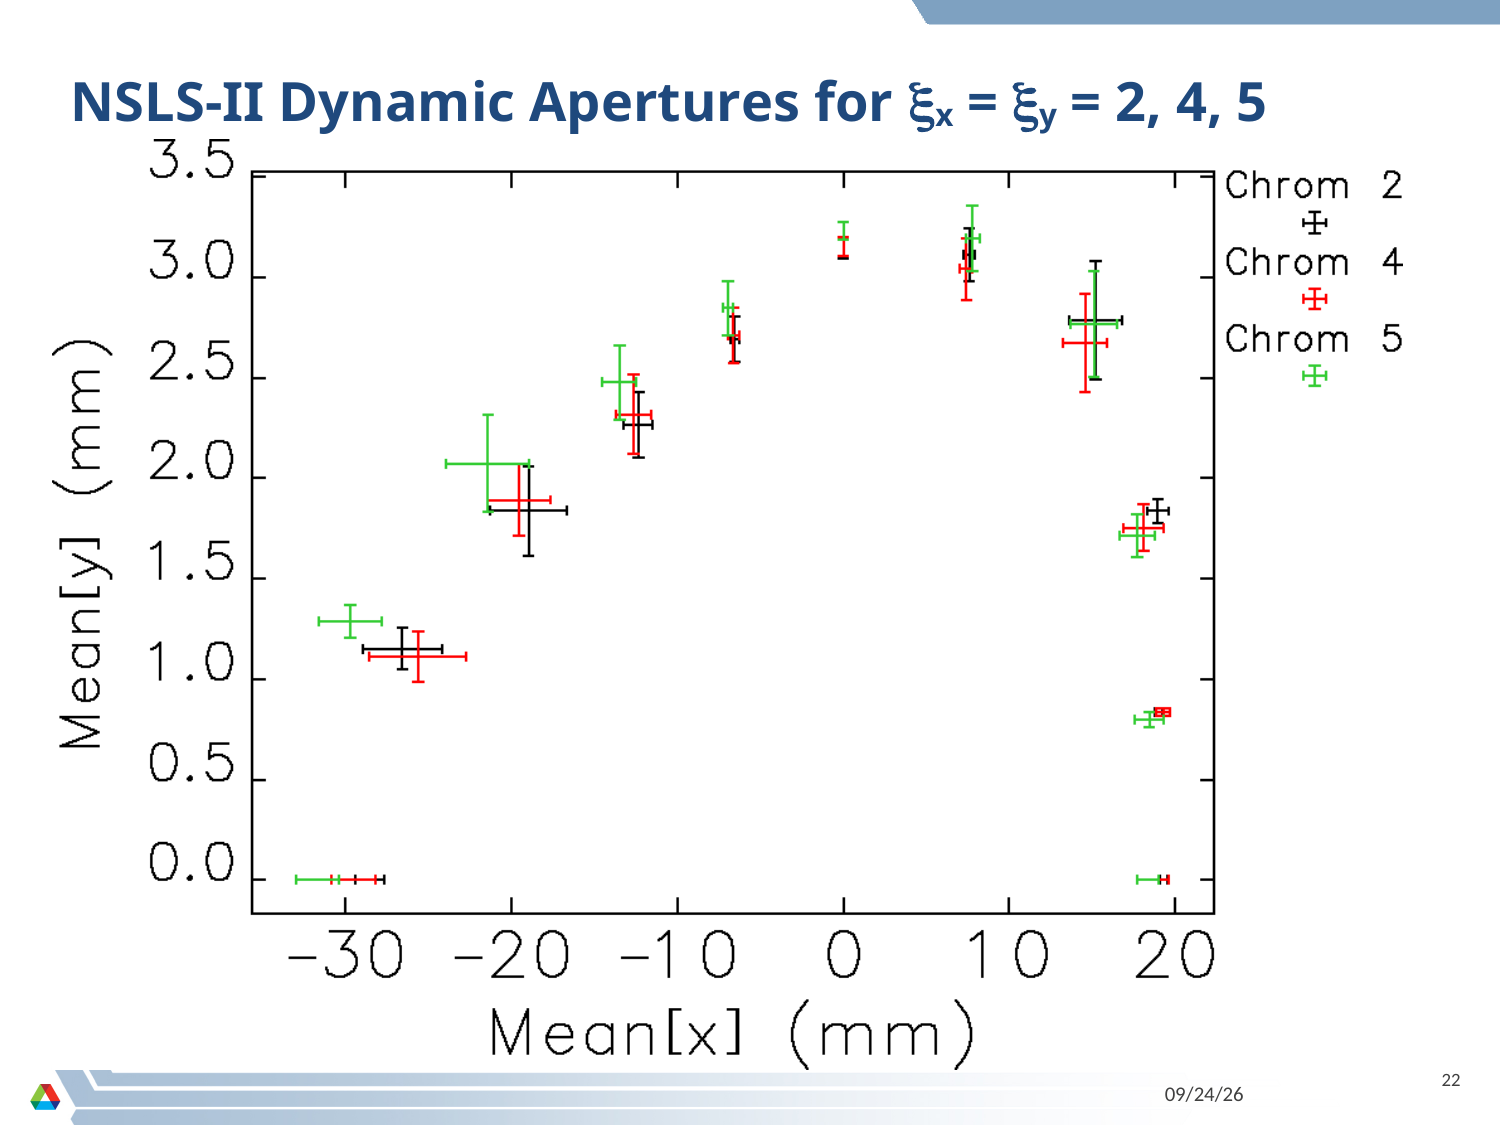

# NSLS-II Dynamic Apertures for x = y = 2, 4, 5
Direct Optimization of DA and MA
22
1M. Belgrounne et al., Proc. PAC03, 896-898 (2003).